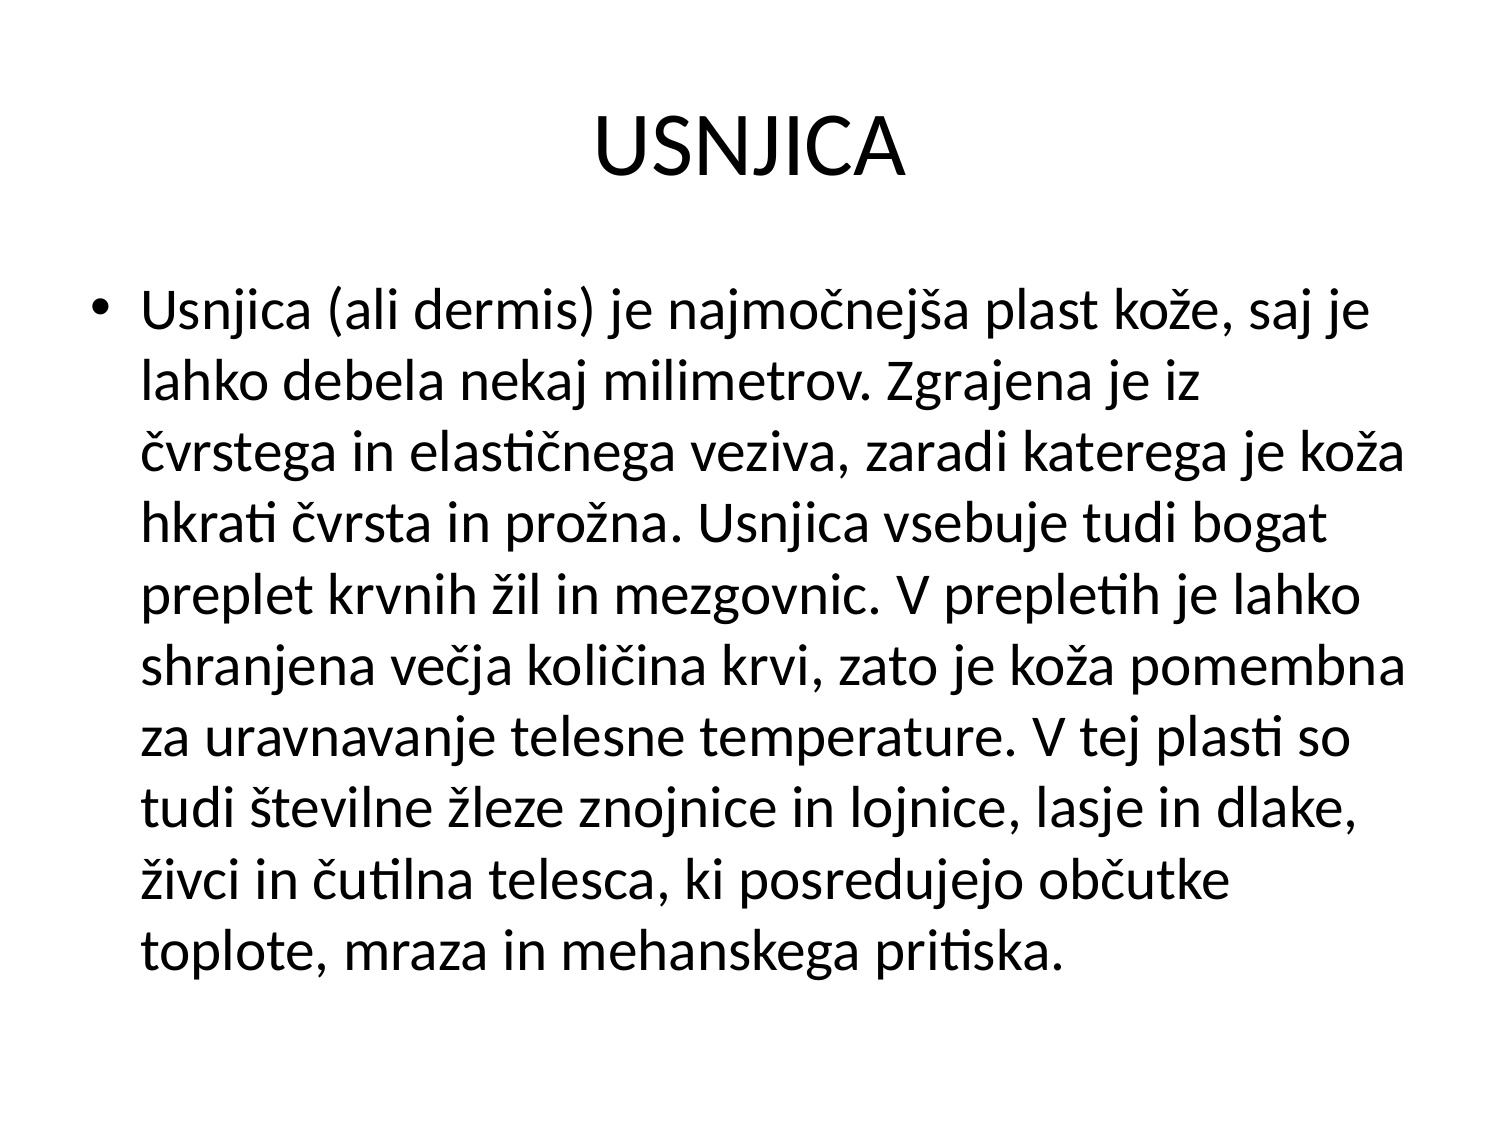

# USNJICA
Usnjica (ali dermis) je najmočnejša plast kože, saj je lahko debela nekaj milimetrov. Zgrajena je iz čvrstega in elastičnega veziva, zaradi katerega je koža hkrati čvrsta in prožna. Usnjica vsebuje tudi bogat preplet krvnih žil in mezgovnic. V prepletih je lahko shranjena večja količina krvi, zato je koža pomembna za uravnavanje telesne temperature. V tej plasti so tudi številne žleze znojnice in lojnice, lasje in dlake, živci in čutilna telesca, ki posredujejo občutke toplote, mraza in mehanskega pritiska.